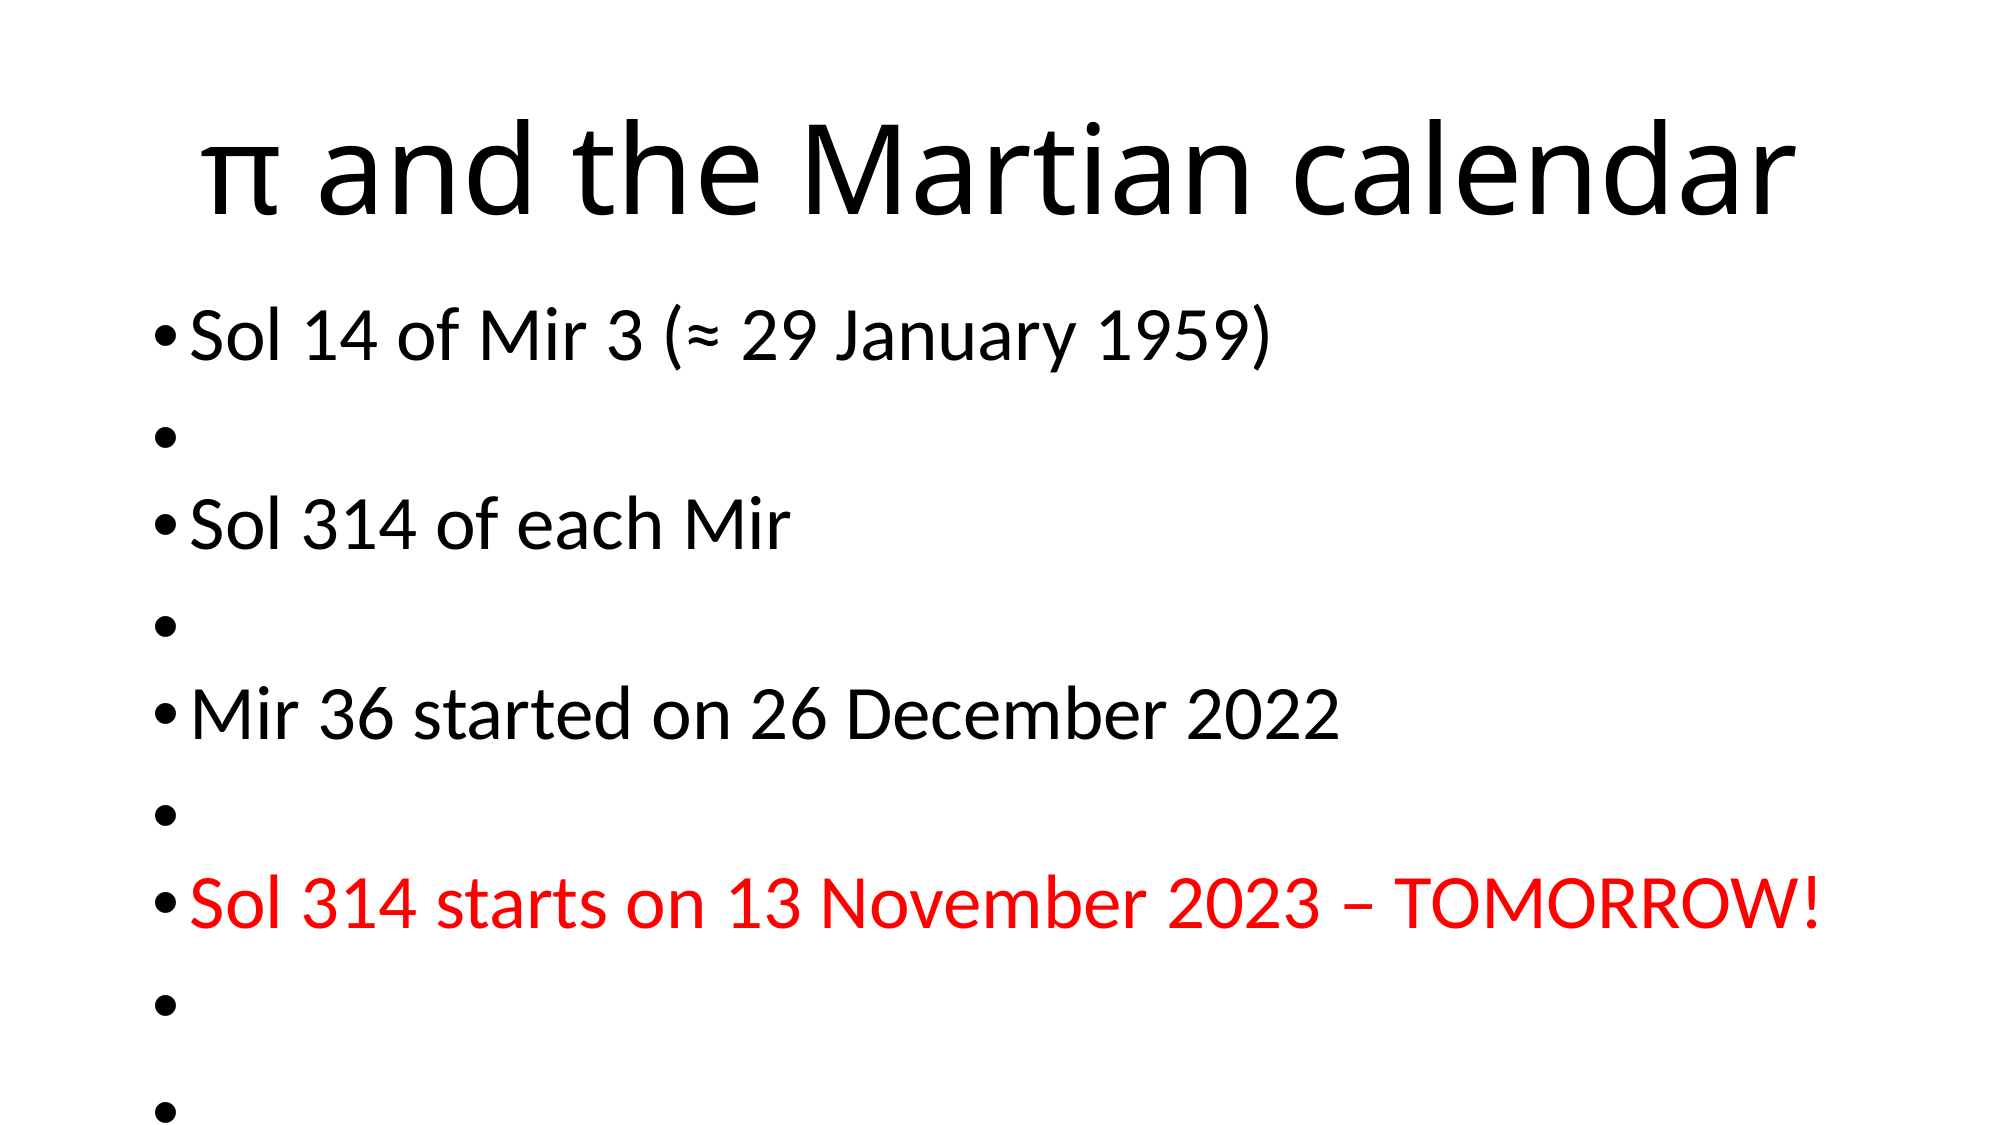

# π and the Martian calendar
Sol 14 of Mir 3 (≈ 29 January 1959)
Sol 314 of each Mir
Mir 36 started on 26 December 2022
Sol 314 starts on 13 November 2023 – TOMORROW!